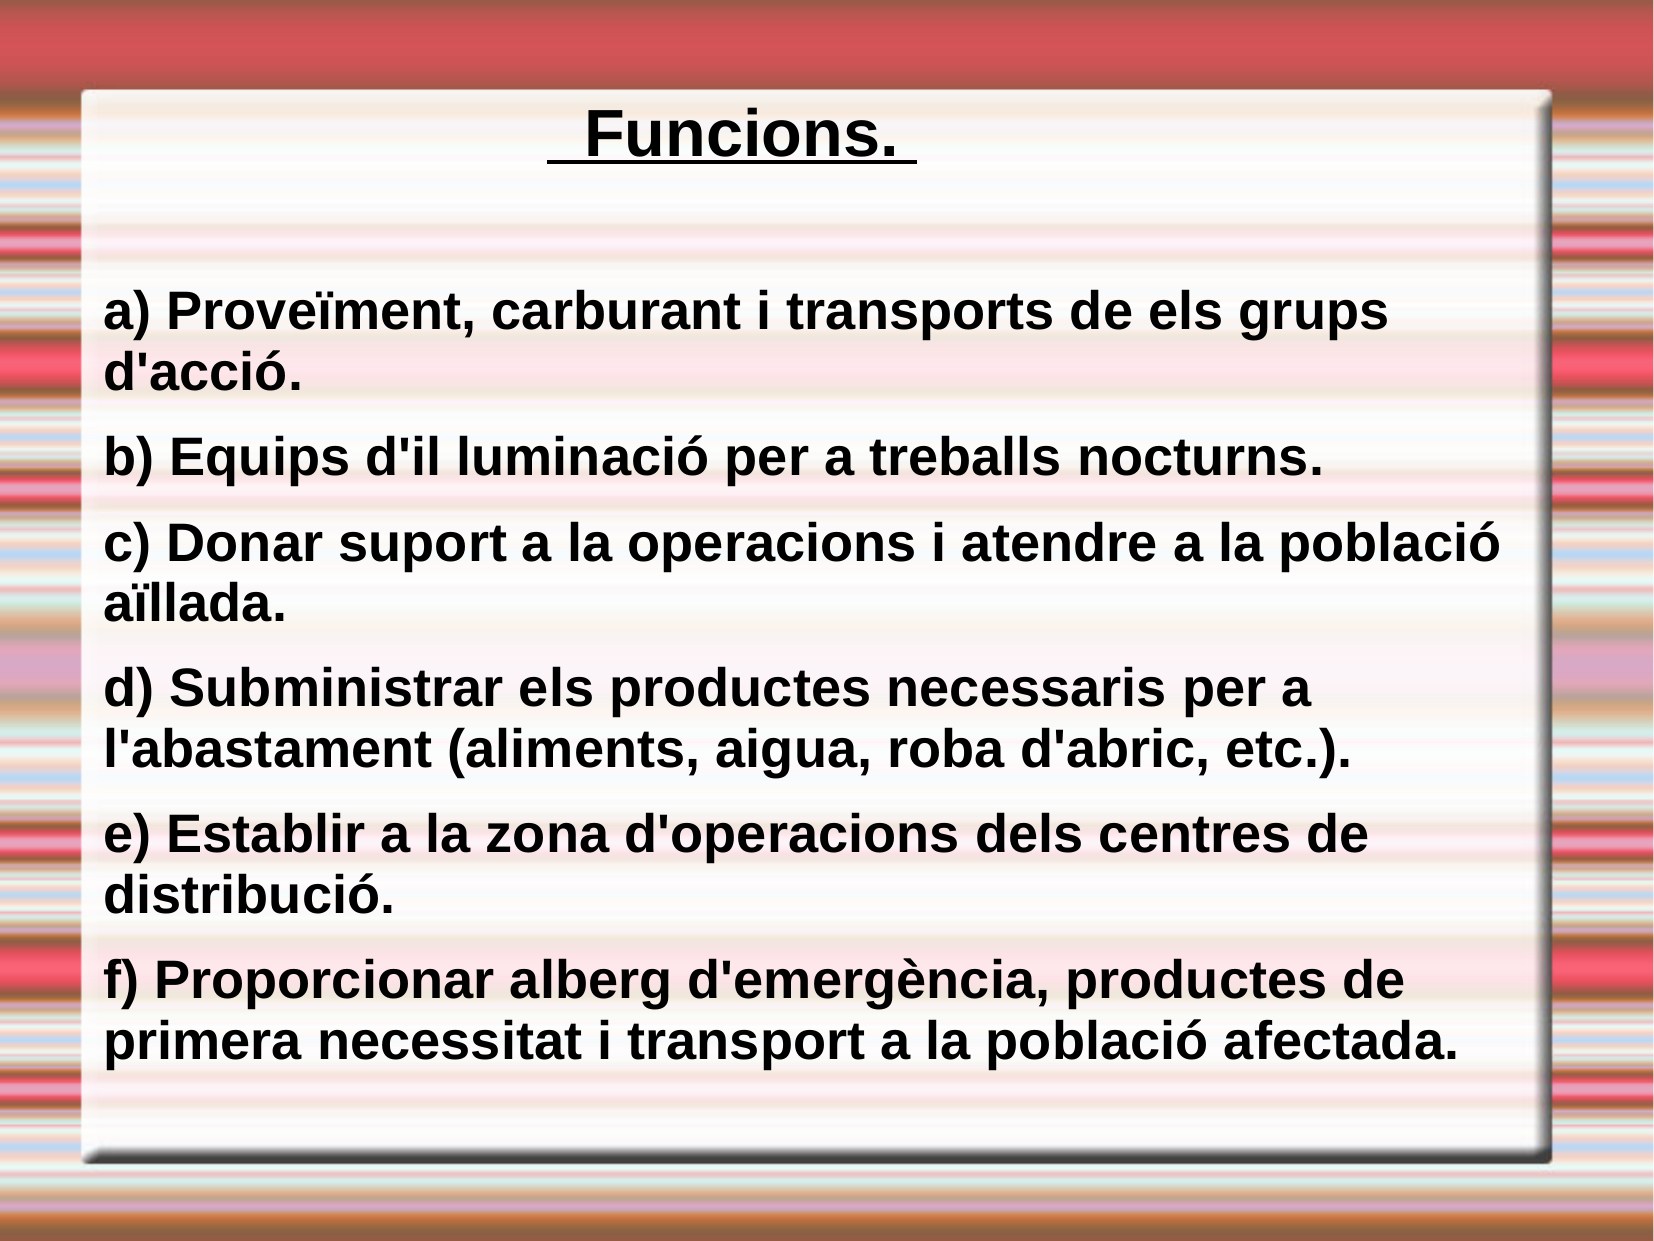

Funcions.
a) Proveïment, carburant i transports de els grups d'acció.
b) Equips d'il luminació per a treballs nocturns.
c) Donar suport a la operacions i atendre a la població aïllada.
d) Subministrar els productes necessaris per a l'abastament (aliments, aigua, roba d'abric, etc.).
e) Establir a la zona d'operacions dels centres de distribució.
f) Proporcionar alberg d'emergència, productes de primera necessitat i transport a la població afectada.